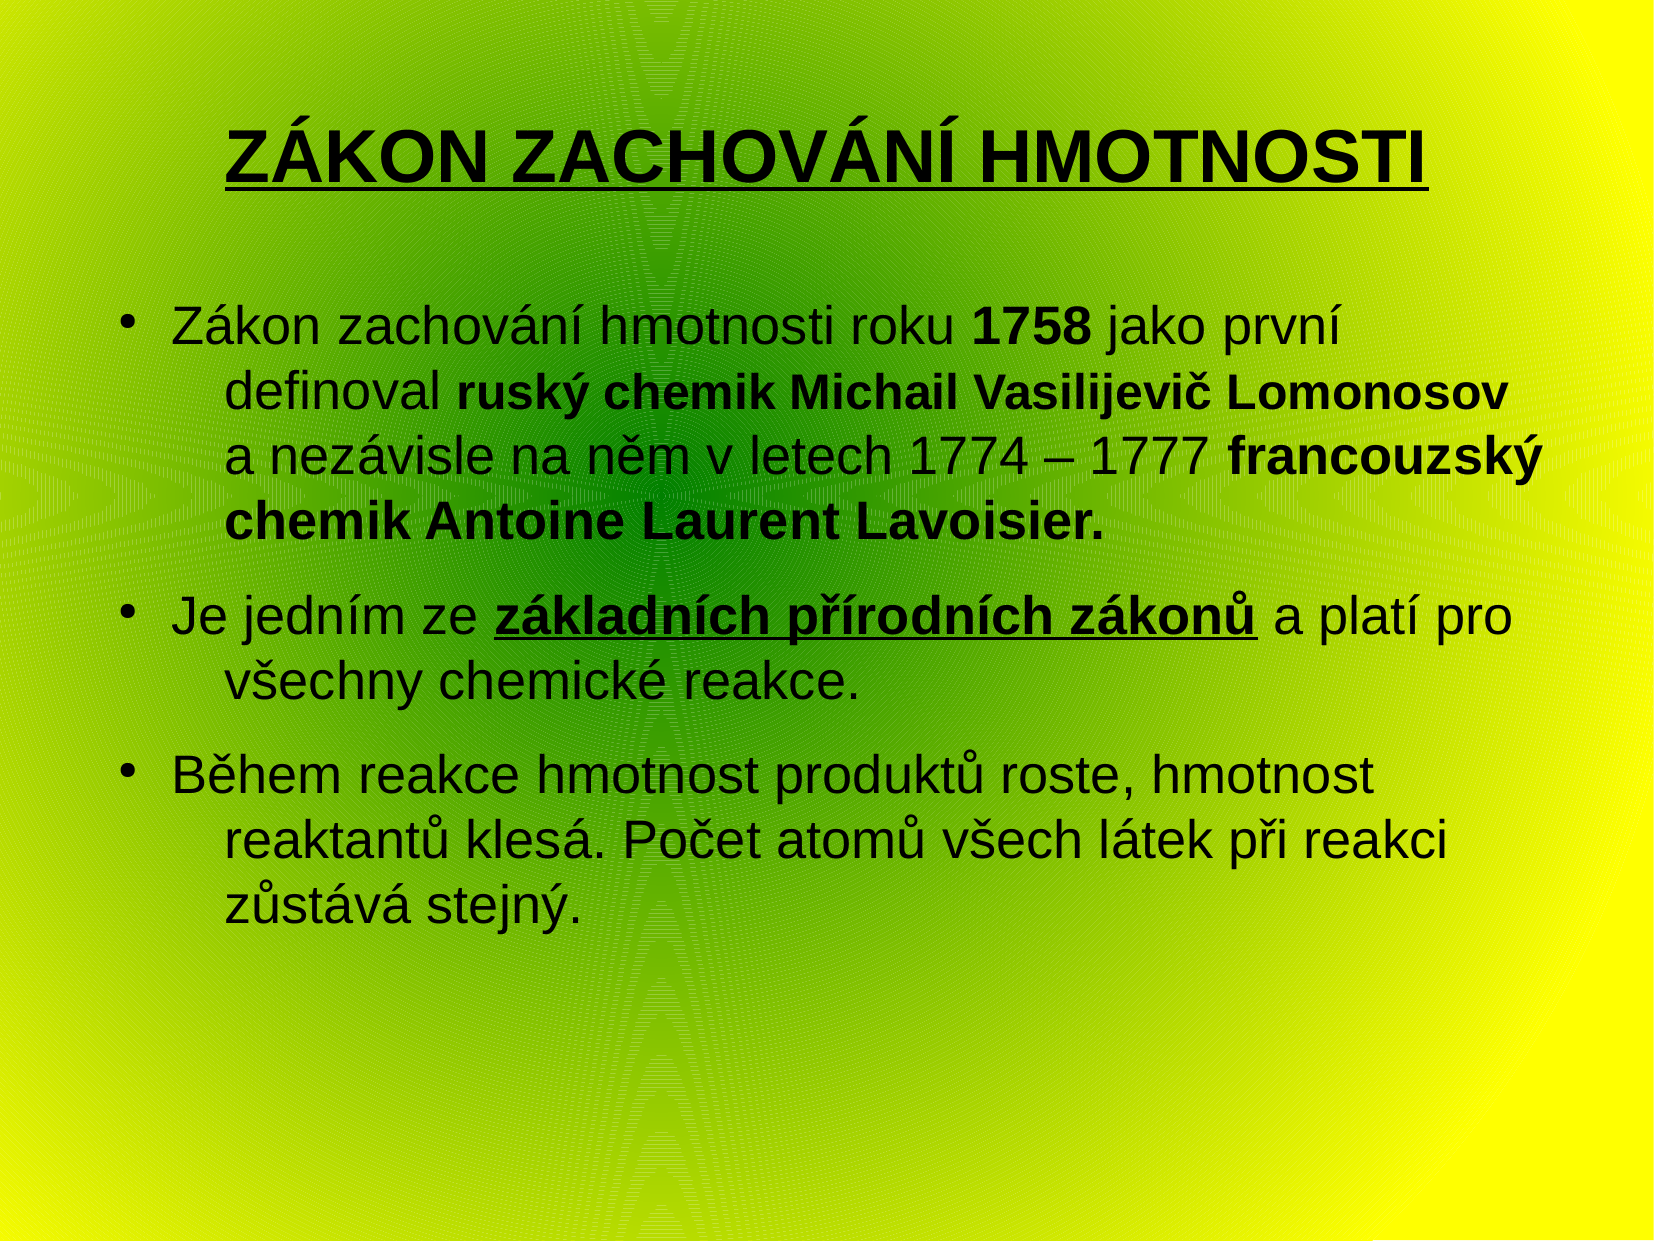

# ZÁKON ZACHOVÁNÍ HMOTNOSTI
Zákon zachování hmotnosti roku 1758 jako první definoval ruský chemik Michail Vasilijevič Lomonosov a nezávisle na něm v letech 1774 – 1777 francouzský chemik Antoine Laurent Lavoisier.
Je jedním ze základních přírodních zákonů a platí pro všechny chemické reakce.
Během reakce hmotnost produktů roste, hmotnost reaktantů klesá. Počet atomů všech látek při reakci zůstává stejný.